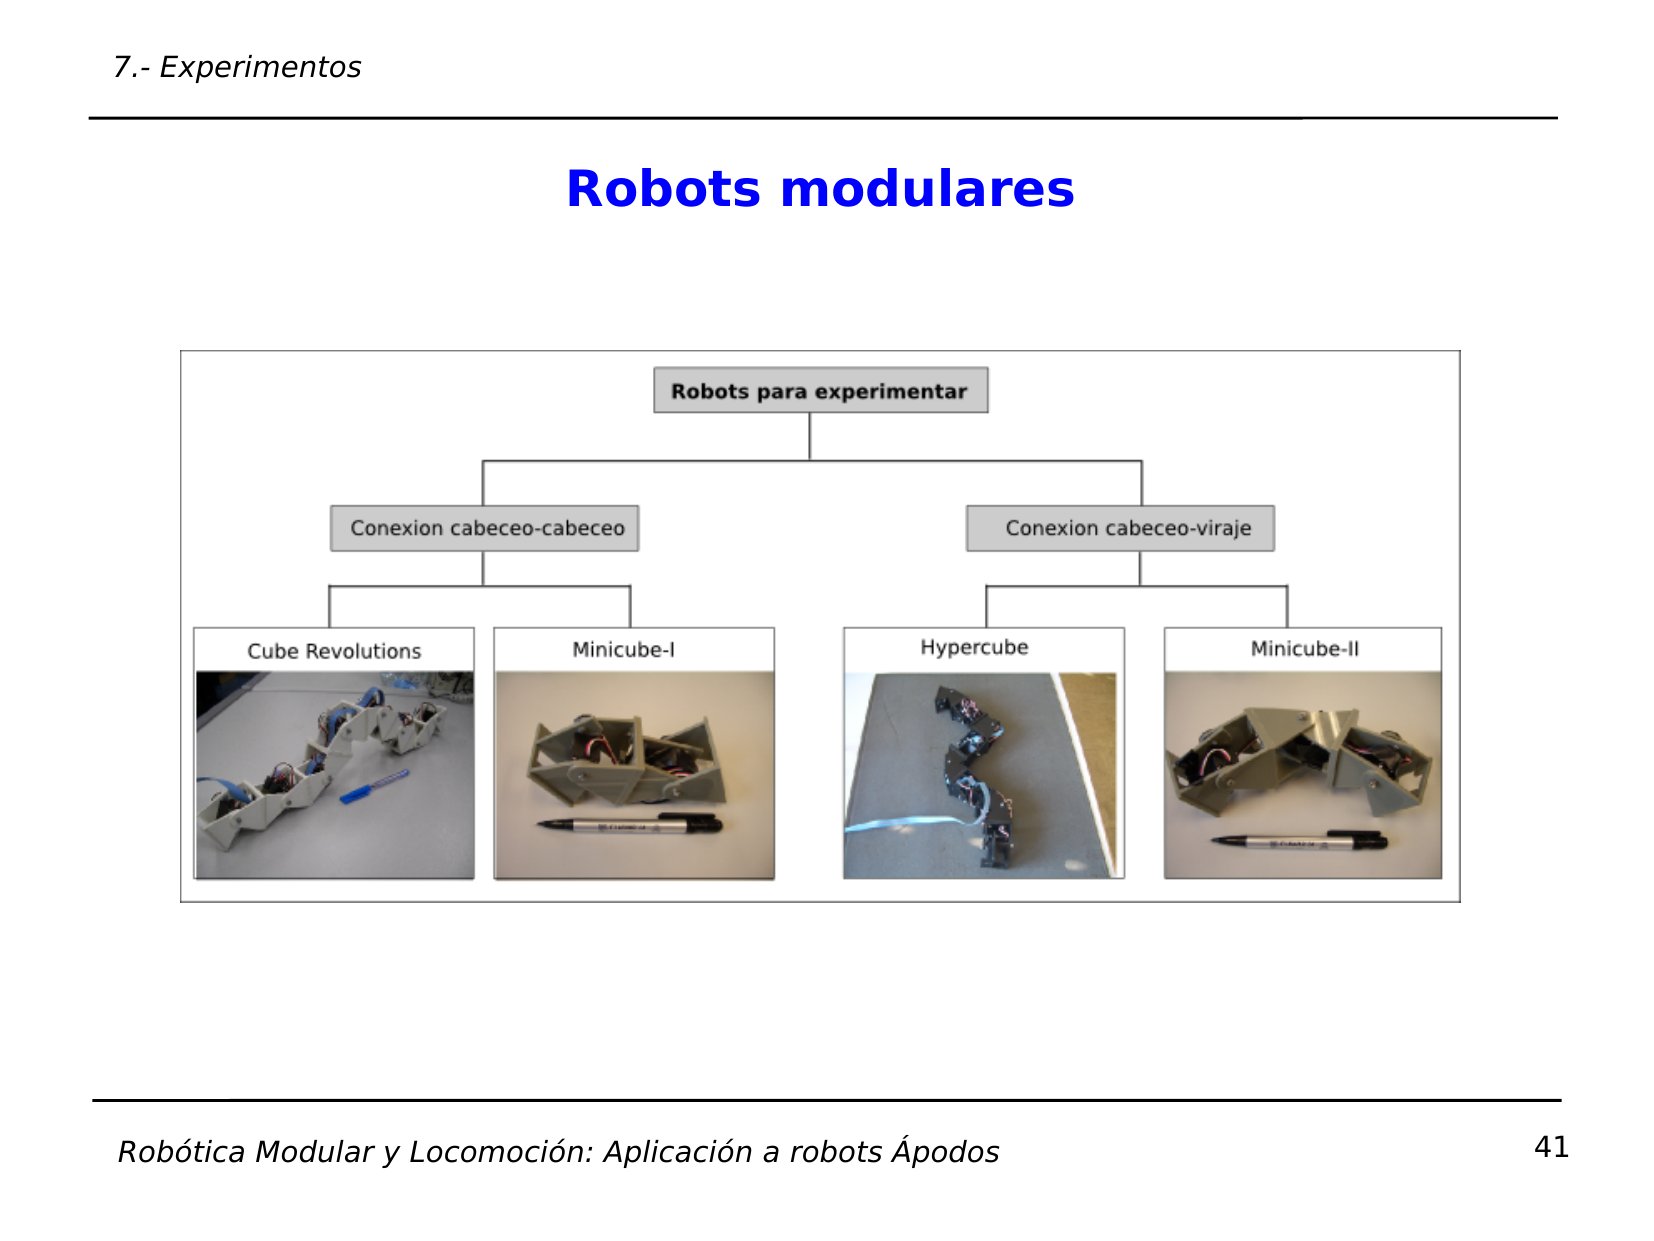

7.- Experimentos
Robots modulares
Robótica Modular y Locomoción: Aplicación a robots Ápodos
41